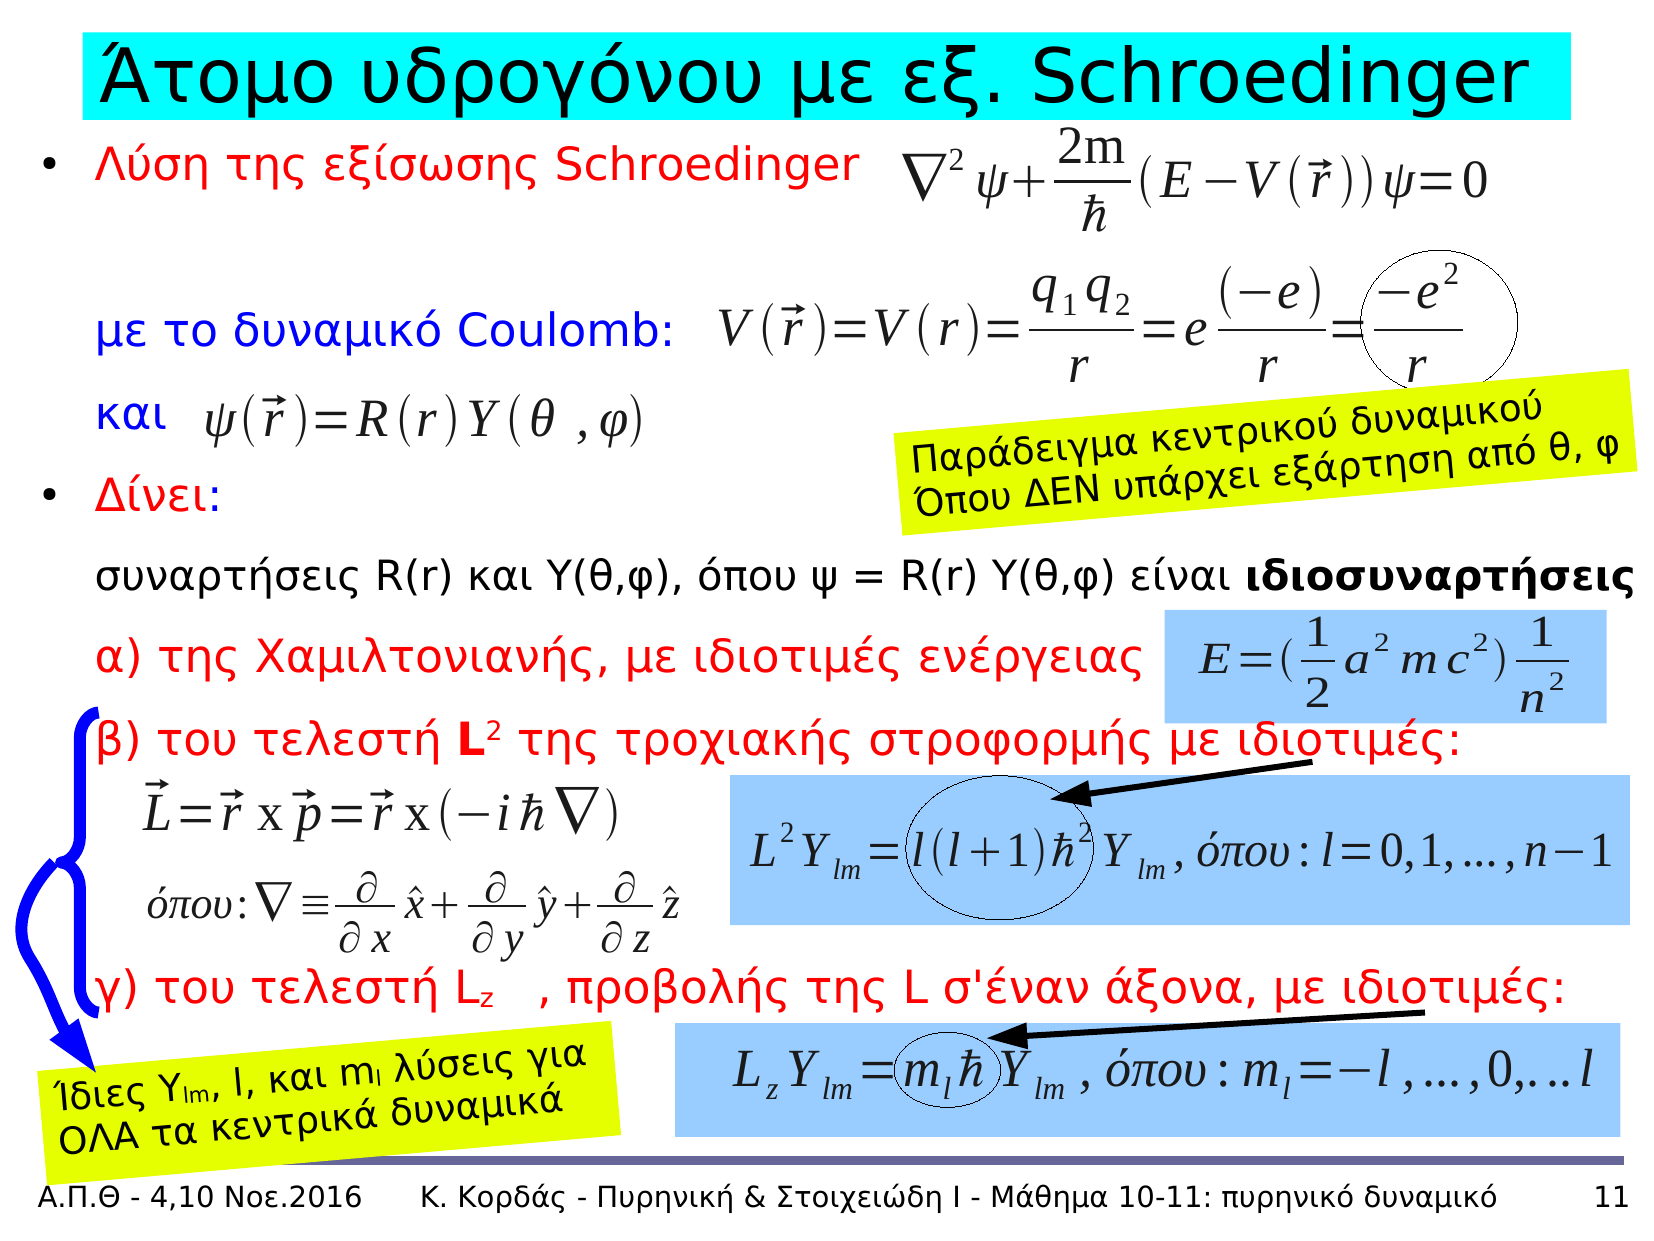

# Άτομο υδρογόνου με εξ. Schroedinger
Λύση της εξίσωσης Schroedinger
με το δυναμικό Coulomb:
και
Δίνει:
συναρτήσεις R(r) και Υ(θ,φ), όπου ψ = R(r) Υ(θ,φ) είναι ιδιοσυναρτήσεις
α) της Χαμιλτονιανής, με ιδιοτιμές ενέργειας
β) του τελεστή L2 της τροχιακής στροφορμής με ιδιοτιμές:
γ) του τελεστή Lz , προβολής της L σ'έναν άξονα, με ιδιοτιμές:
Παράδειγμα κεντρικού δυναμικού
Όπου ΔΕΝ υπάρχει εξάρτηση από θ, φ
Ίδιες Ylm, l, και ml λύσεις για
ΟΛΑ τα κεντρικά δυναμικά
Α.Π.Θ - 4,10 Νοε.2016
Κ. Κορδάς - Πυρηνική & Στοιχειώδη Ι - Μάθημα 10-11: πυρηνικό δυναμικό
11